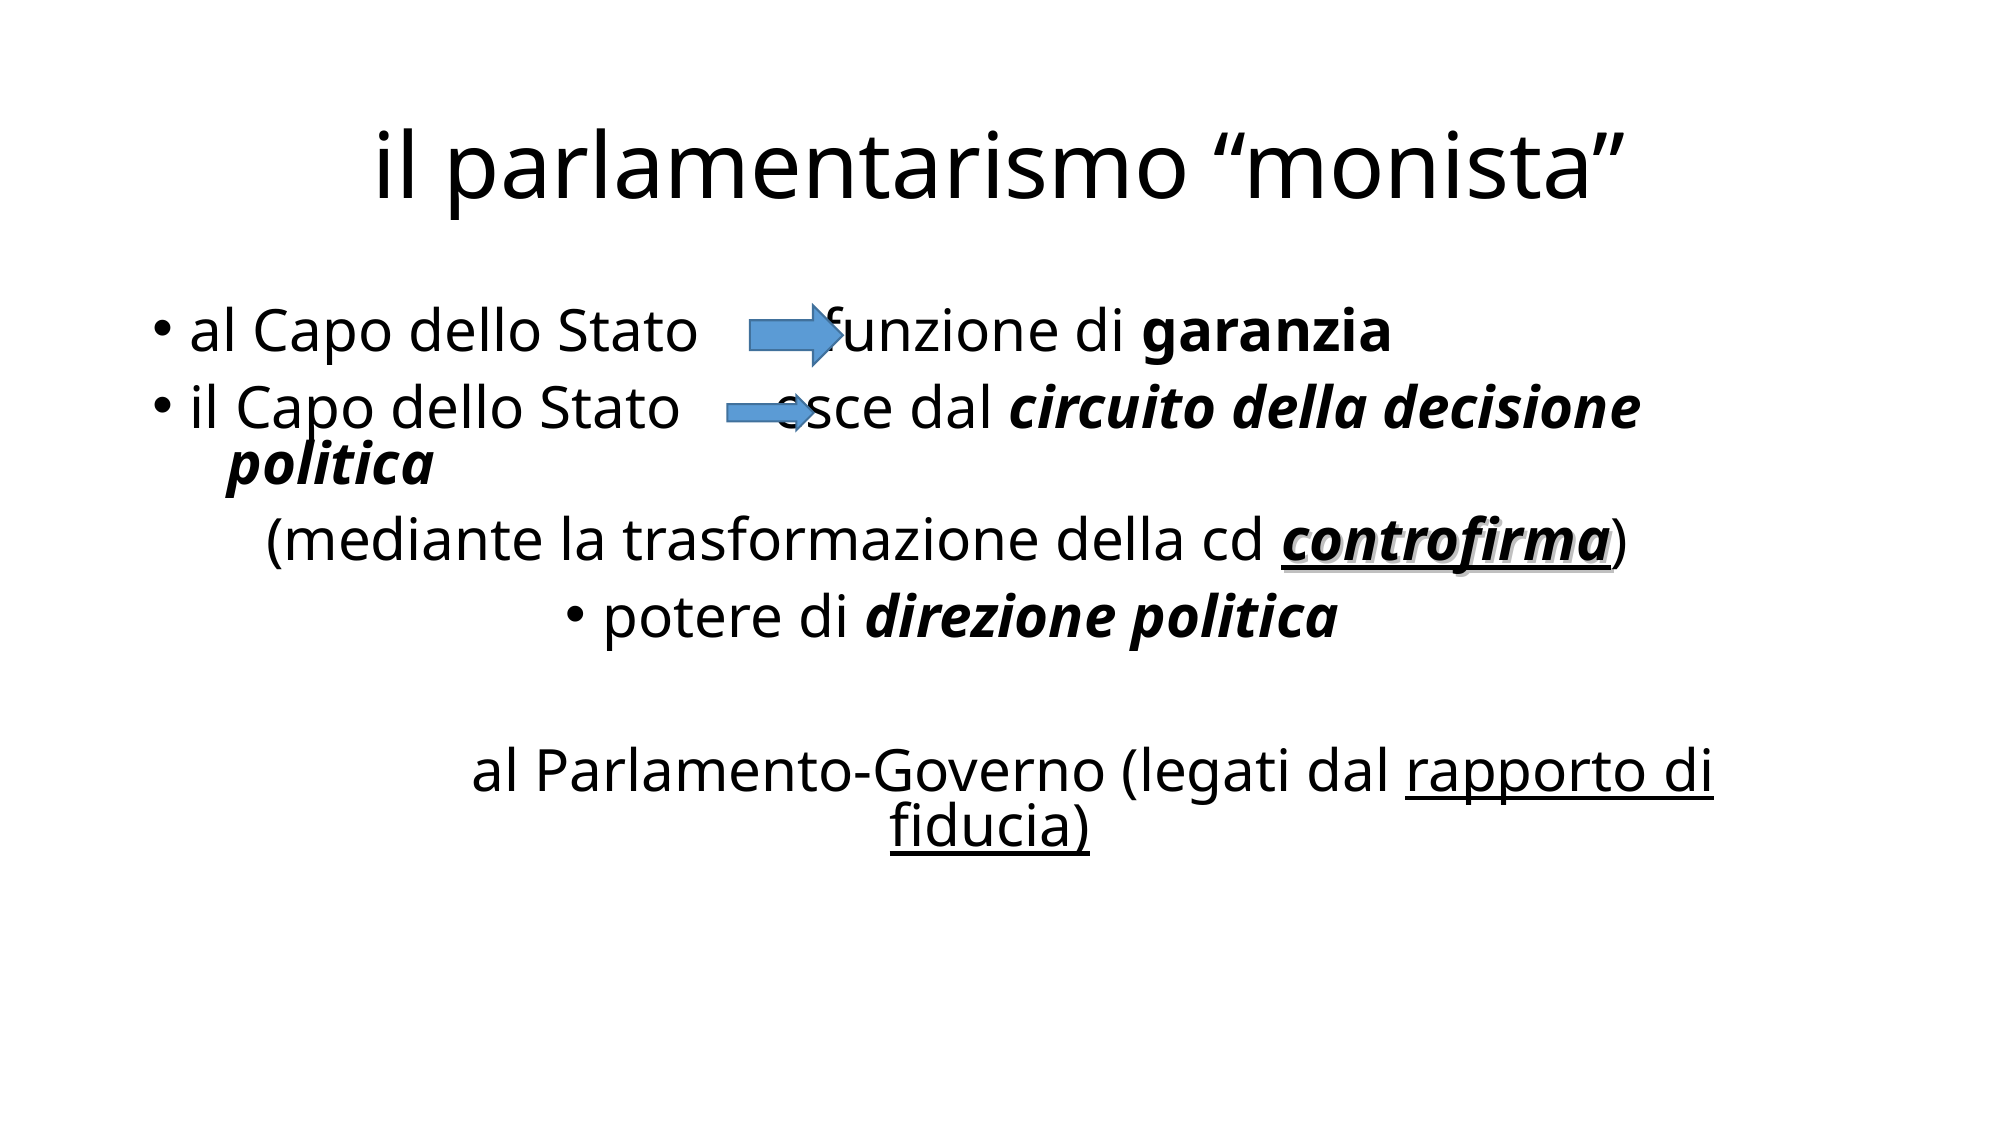

# il parlamentarismo “monista”
al Capo dello Stato funzione di garanzia
il Capo dello Stato esce dal circuito della decisione politica
 (mediante la trasformazione della cd controfirma)
potere di direzione politica
 al Parlamento-Governo (legati dal rapporto di fiducia)